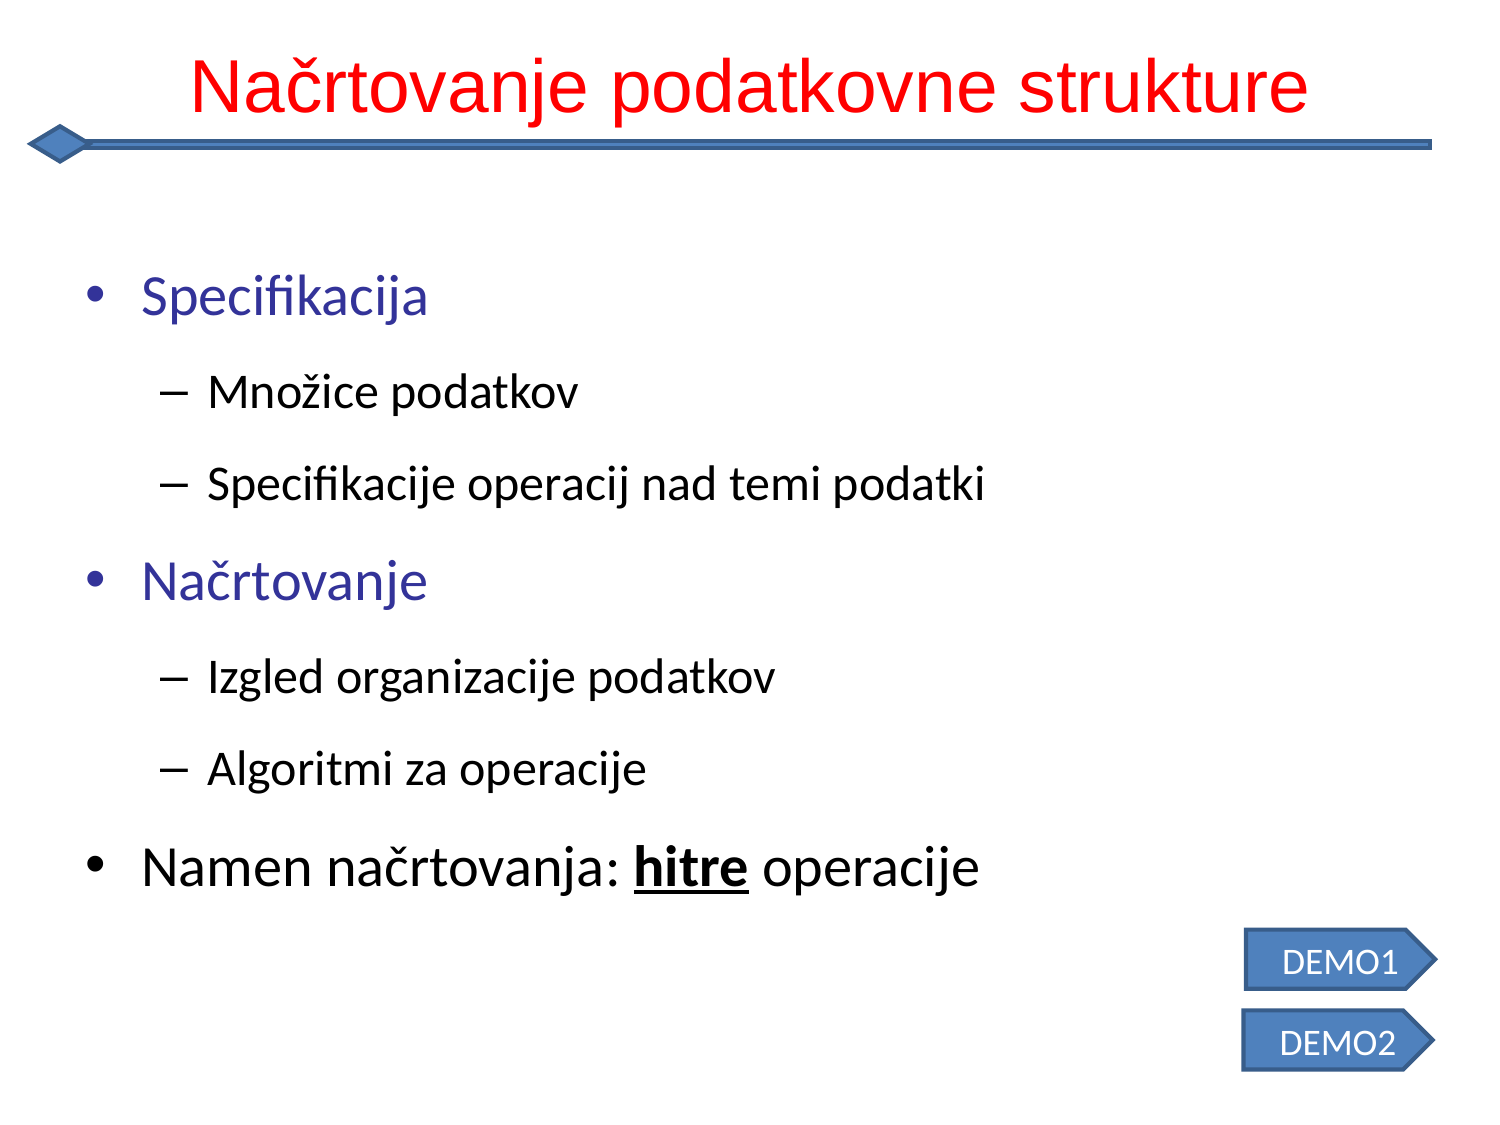

# Načrtovanje podatkovne strukture
Specifikacija
Množice podatkov
Specifikacije operacij nad temi podatki
Načrtovanje
Izgled organizacije podatkov
Algoritmi za operacije
Namen načrtovanja: hitre operacije
DEMO1
DEMO2